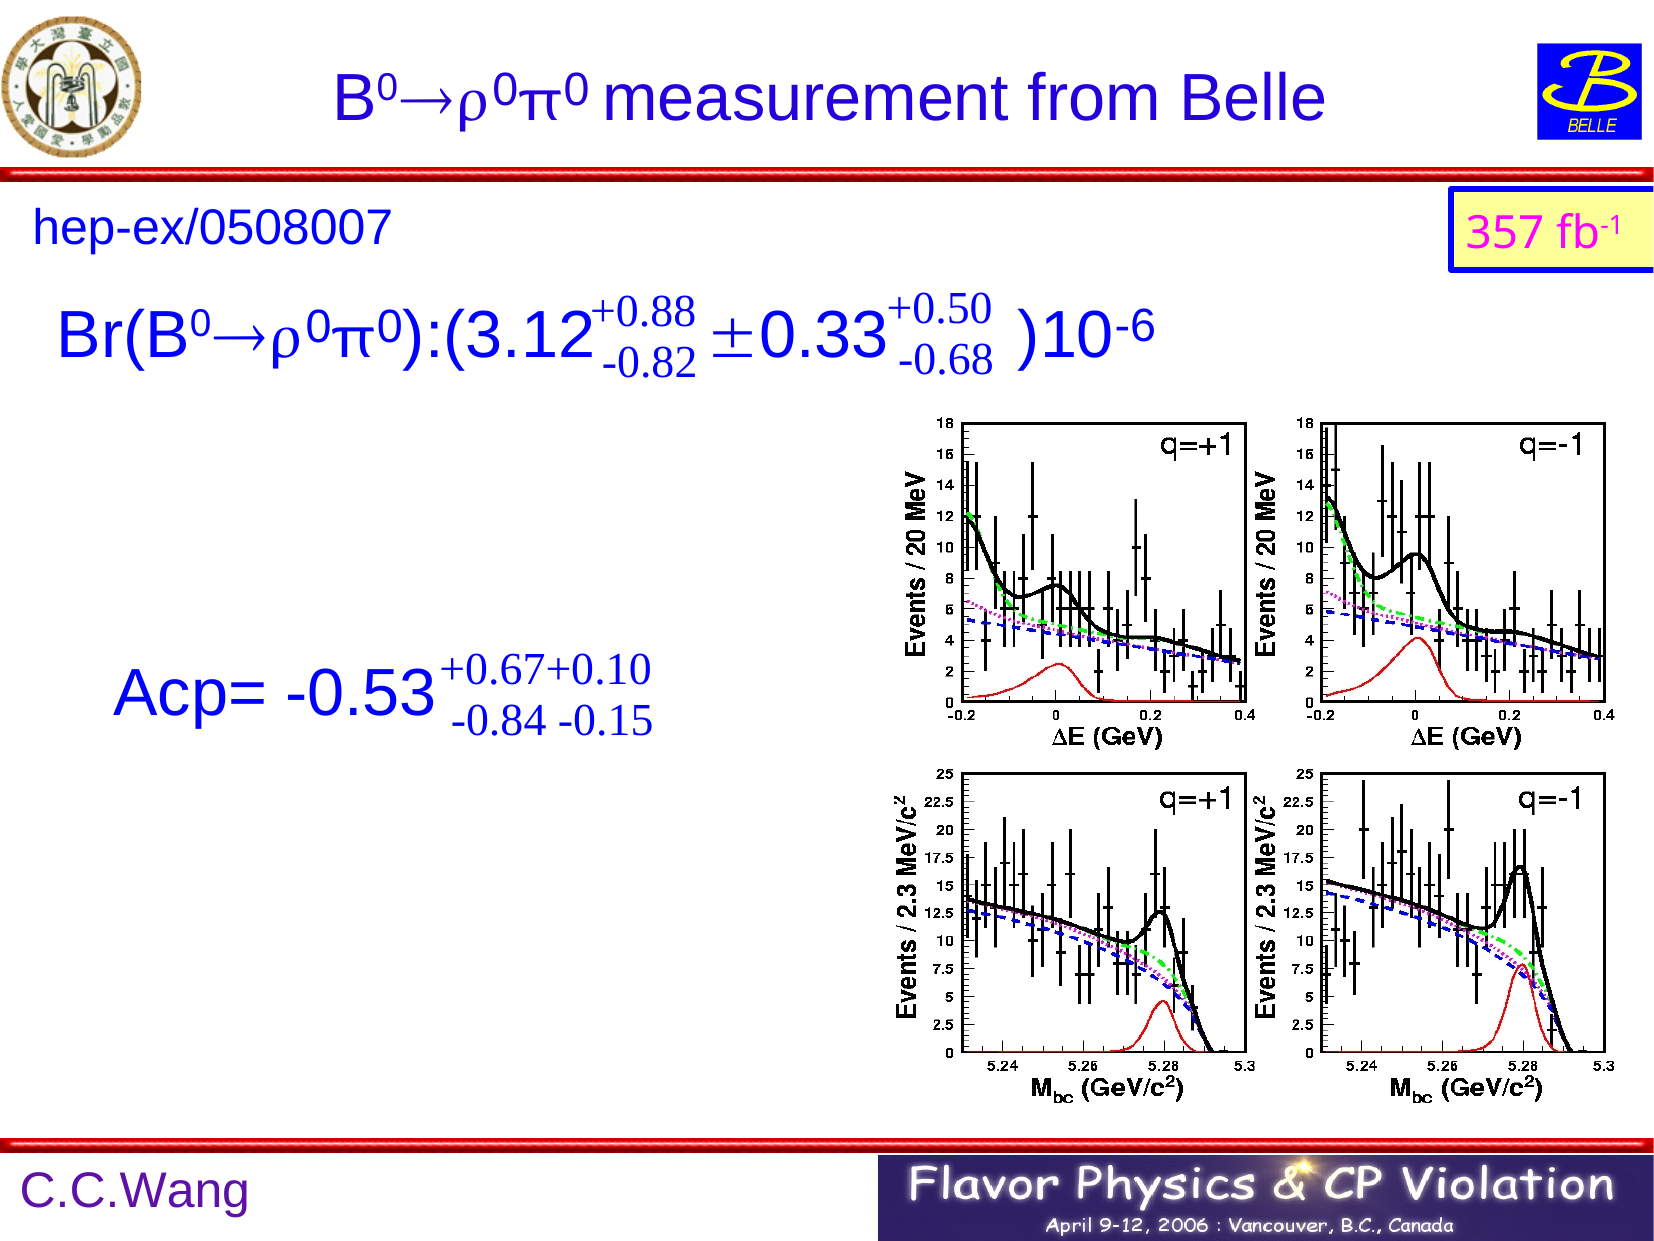

# B000 measurement from Belle
357 fb-1
hep-ex/0508007
+0.50
 -0.68
+0.88
 -0.82
Br(B000):(3.12 ±0.33 )10-6
+0.67+0.10
 -0.84 -0.15
Acp= -0.53